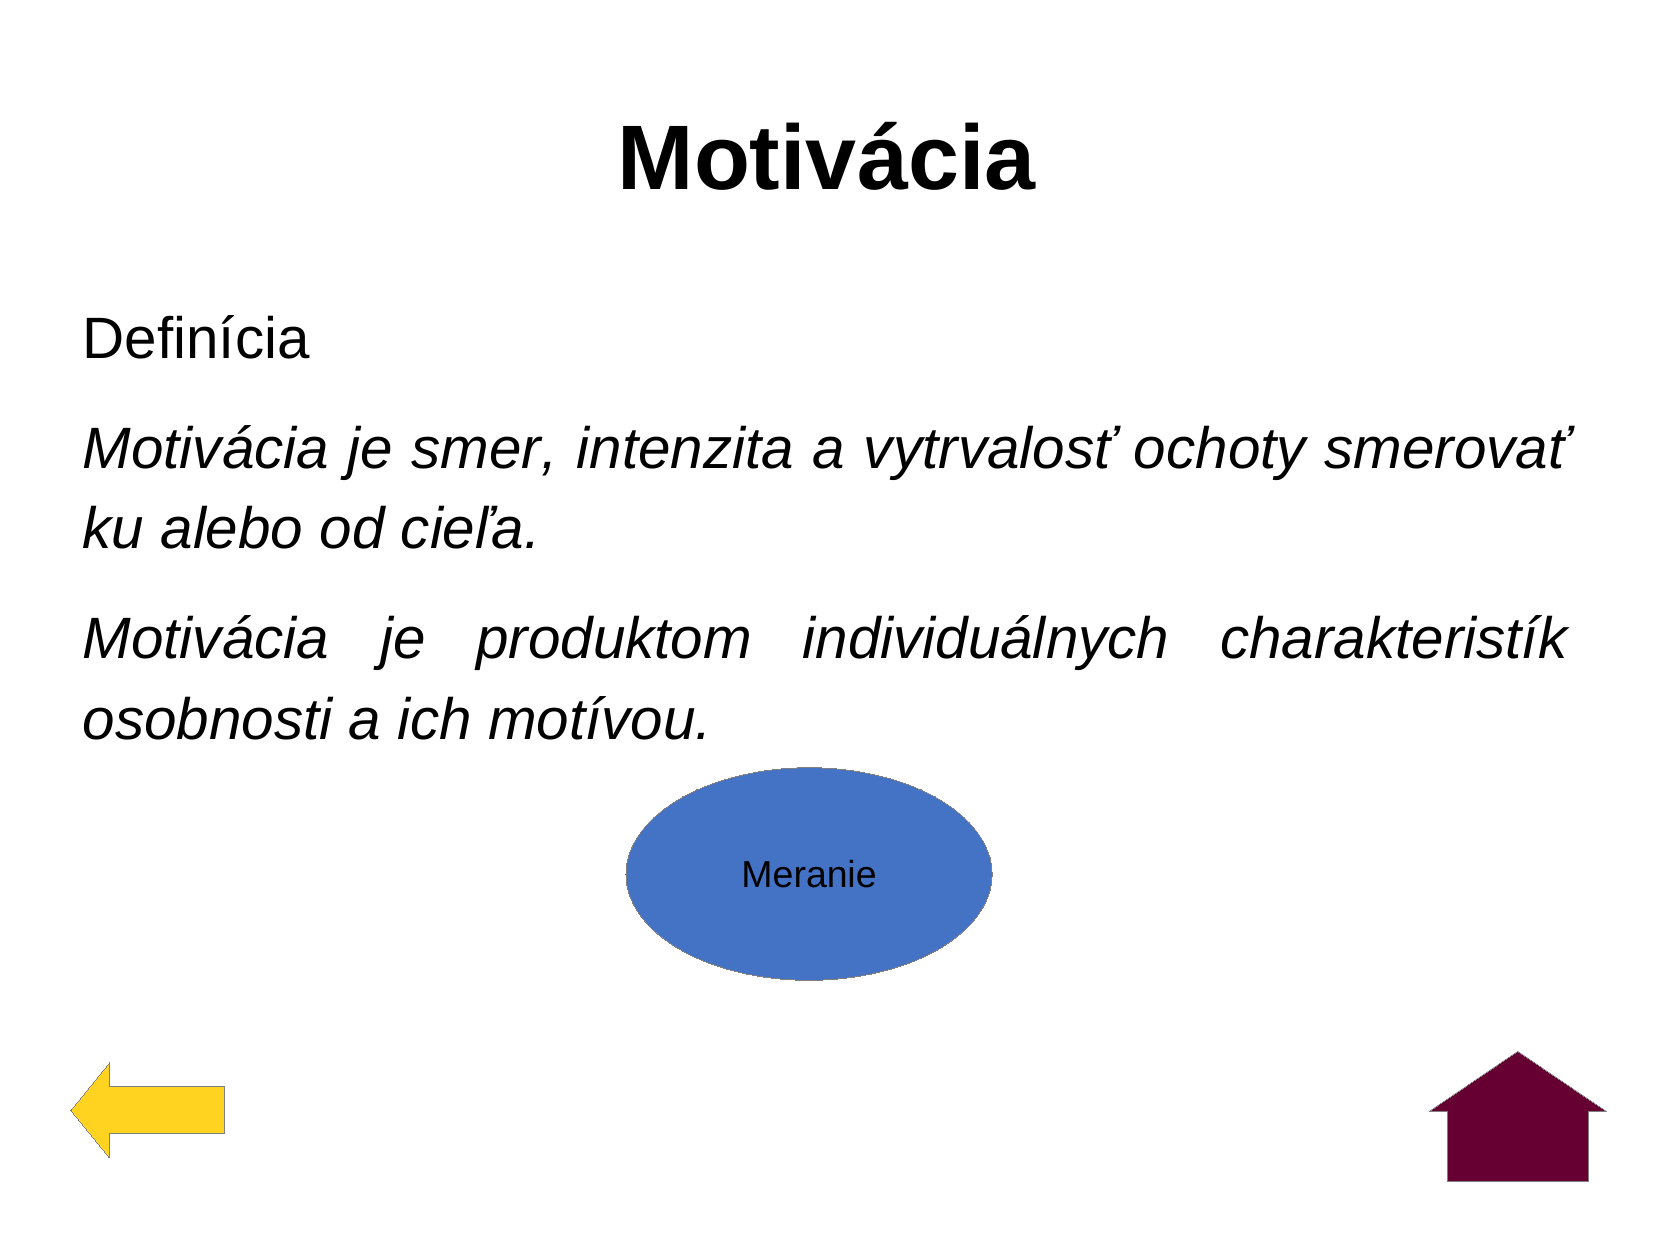

# Motivácia
Definícia
Motivácia je smer, intenzita a vytrvalosť ochoty smerovať ku alebo od cieľa.
Motivácia je produktom individuálnych charakteristík osobnosti a ich motívou.
Meranie